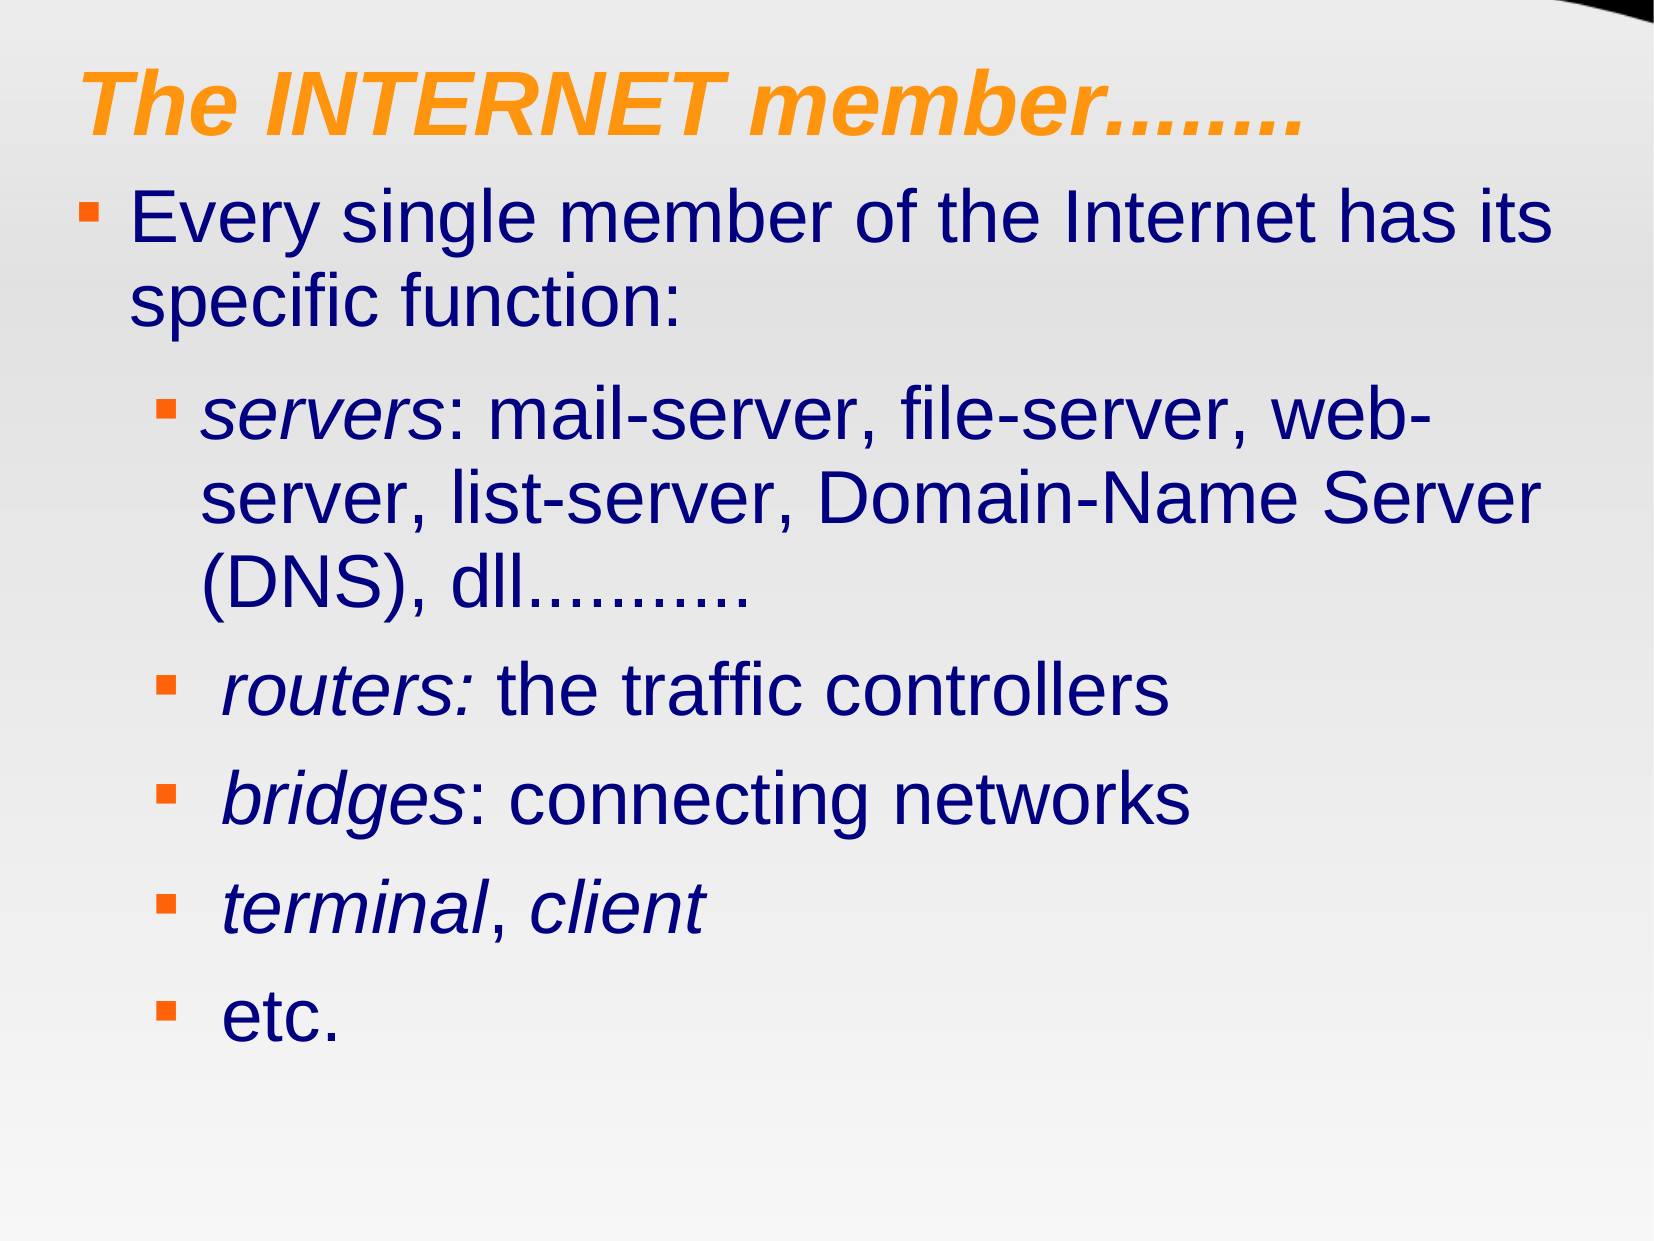

# The INTERNET member........
Every single member of the Internet has its specific function:
servers: mail-server, file-server, web-server, list-server, Domain-Name Server (DNS), dll...........
 routers: the traffic controllers
 bridges‏: connecting networks
 terminal, client
 etc.